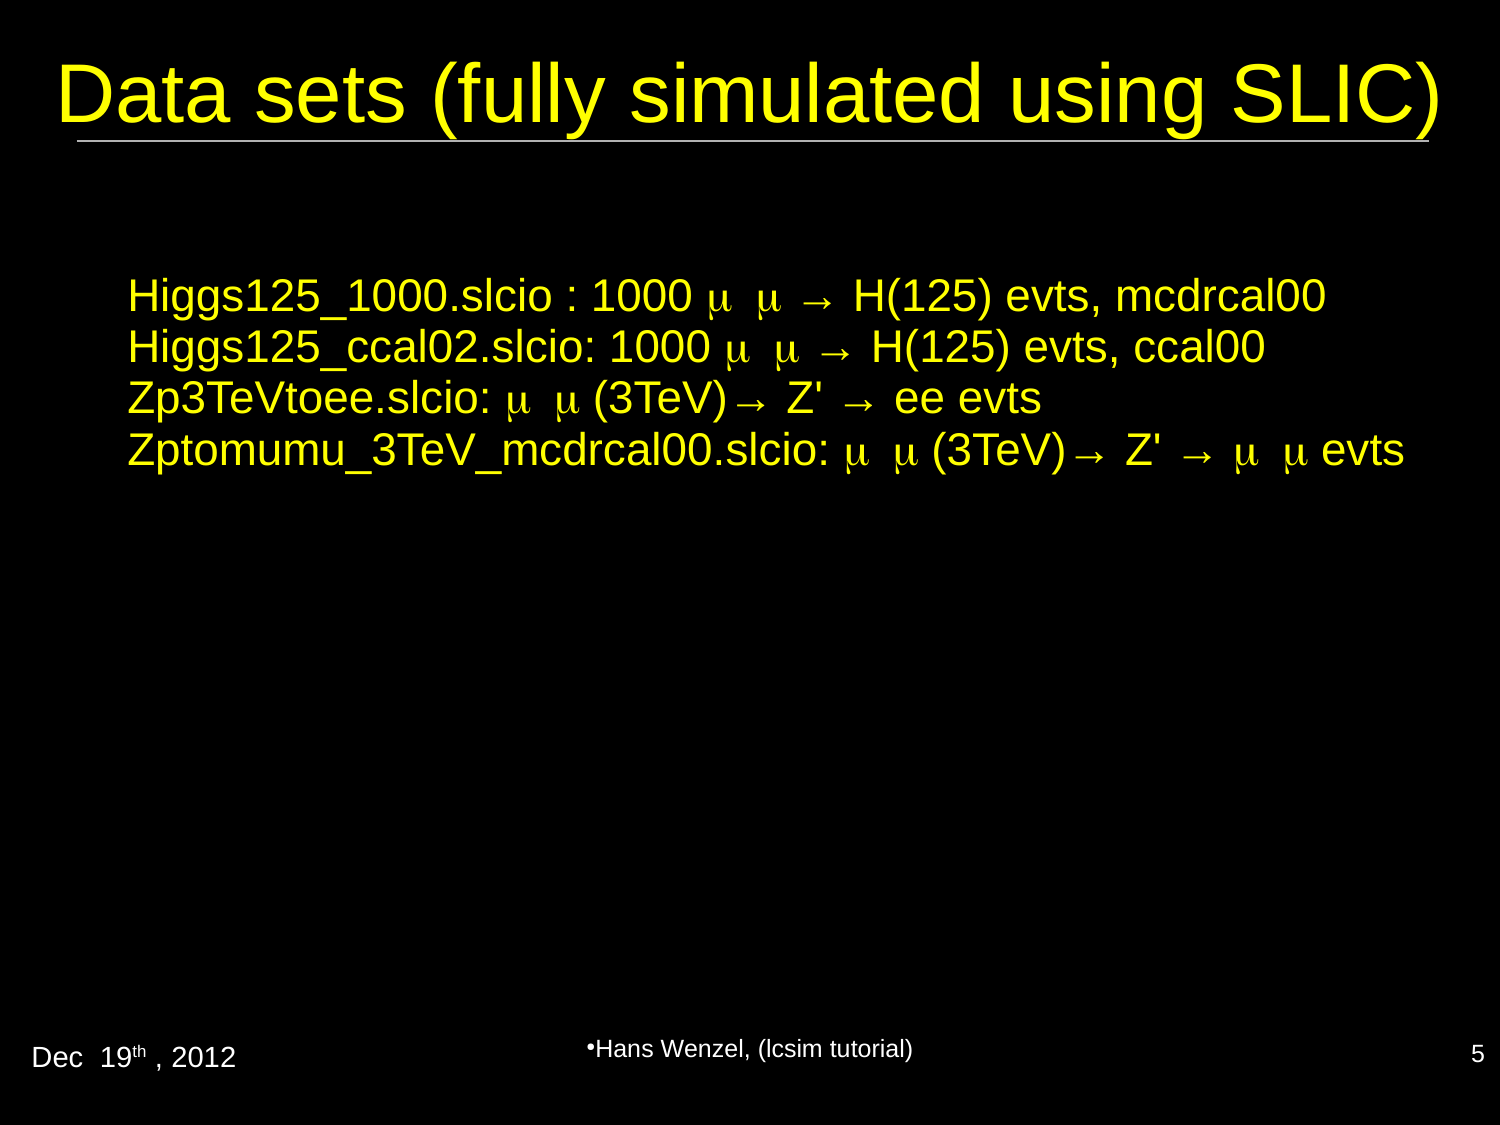

# Data sets (fully simulated using SLIC)
Higgs125_1000.slcio : 1000 m m → H(125) evts, mcdrcal00
Higgs125_ccal02.slcio: 1000 m m → H(125) evts, ccal00
Zp3TeVtoee.slcio: m m (3TeV)→ Z' → ee evts
Zptomumu_3TeV_mcdrcal00.slcio: m m (3TeV)→ Z' → m m evts